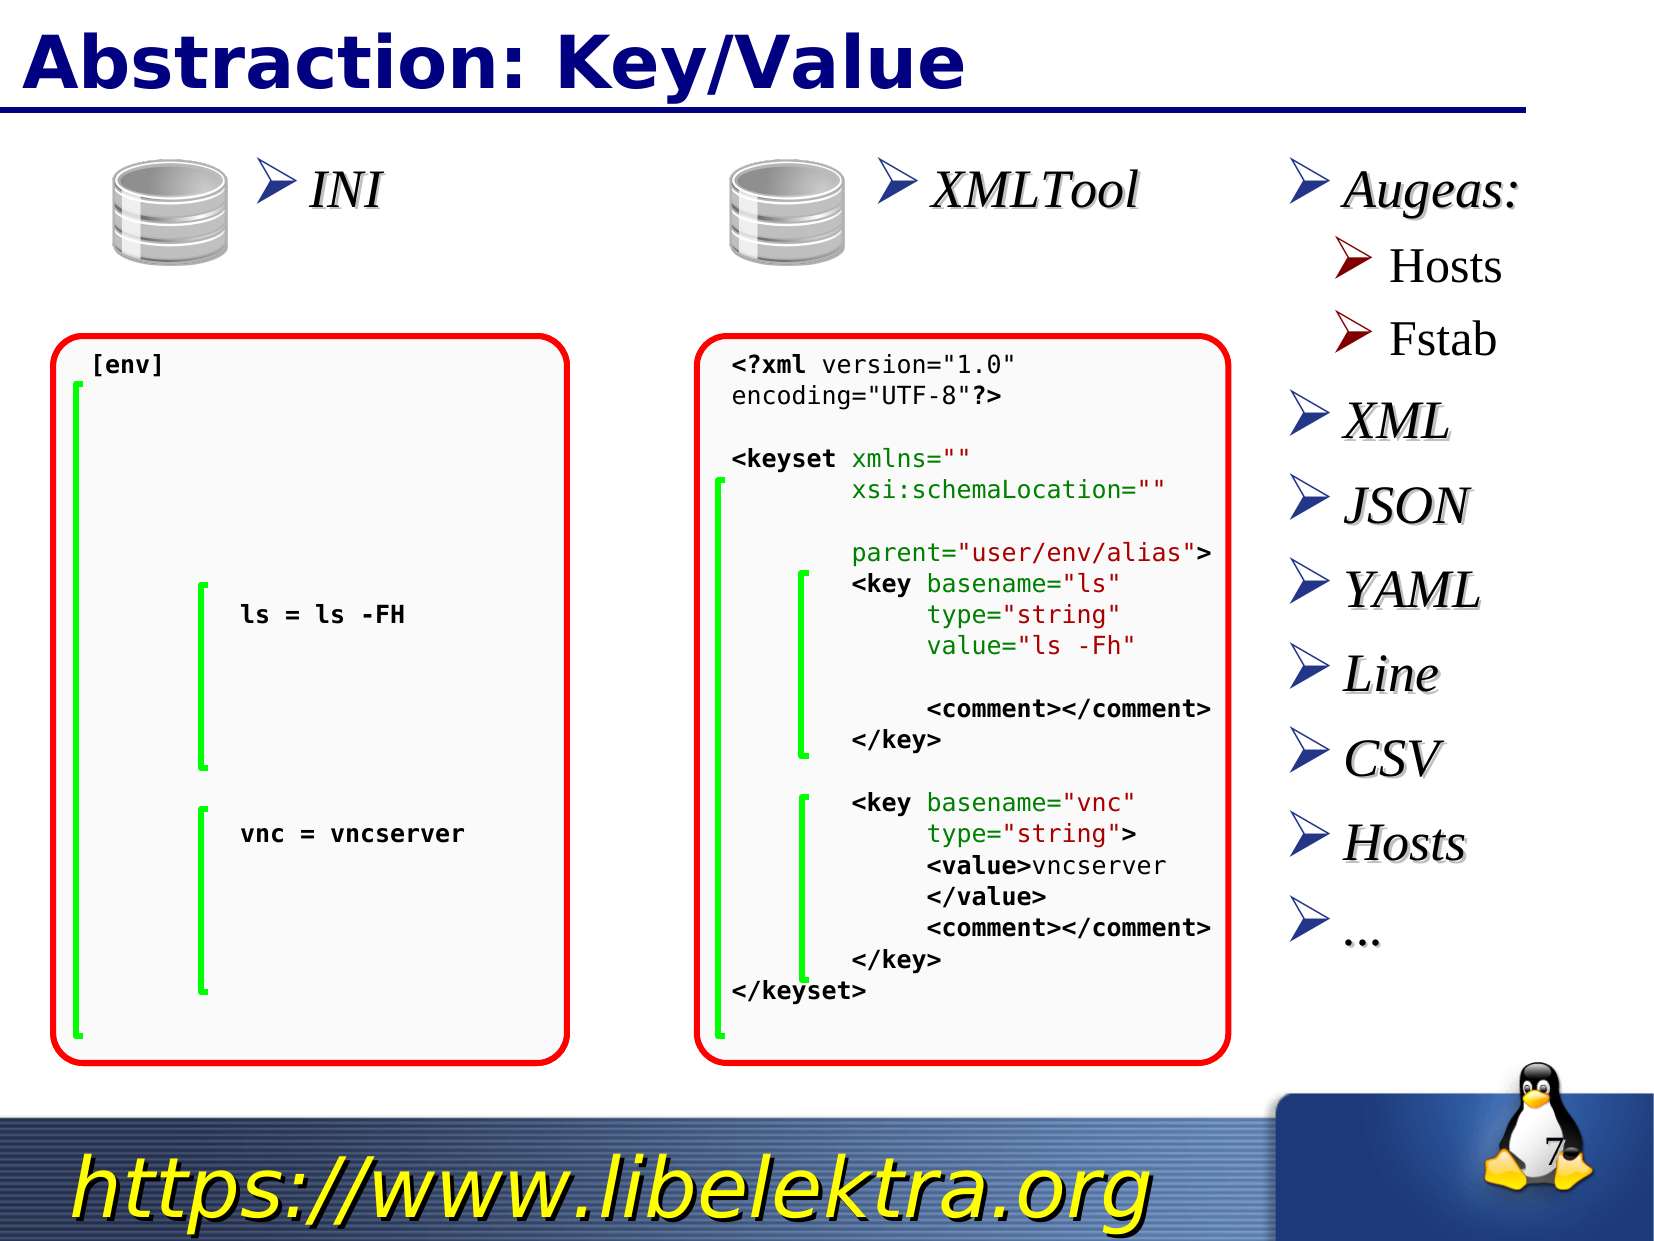

Abstraction: Key/Value
# INI
XMLTool
Augeas:
Hosts
Fstab
XML
JSON
YAML
Line
CSV
Hosts
...
[env]
	ls = ls -FH
	vnc = vncserver
<?xml version="1.0" encoding="UTF-8"?>
<keyset xmlns=""
 xsi:schemaLocation=""
 parent="user/env/alias">
 <key basename="ls"
 type="string"
 value="ls -Fh"
 <comment></comment>
 </key>
 <key basename="vnc"
 type="string">
 <value>vncserver
 </value>
 <comment></comment>
 </key>
</keyset>